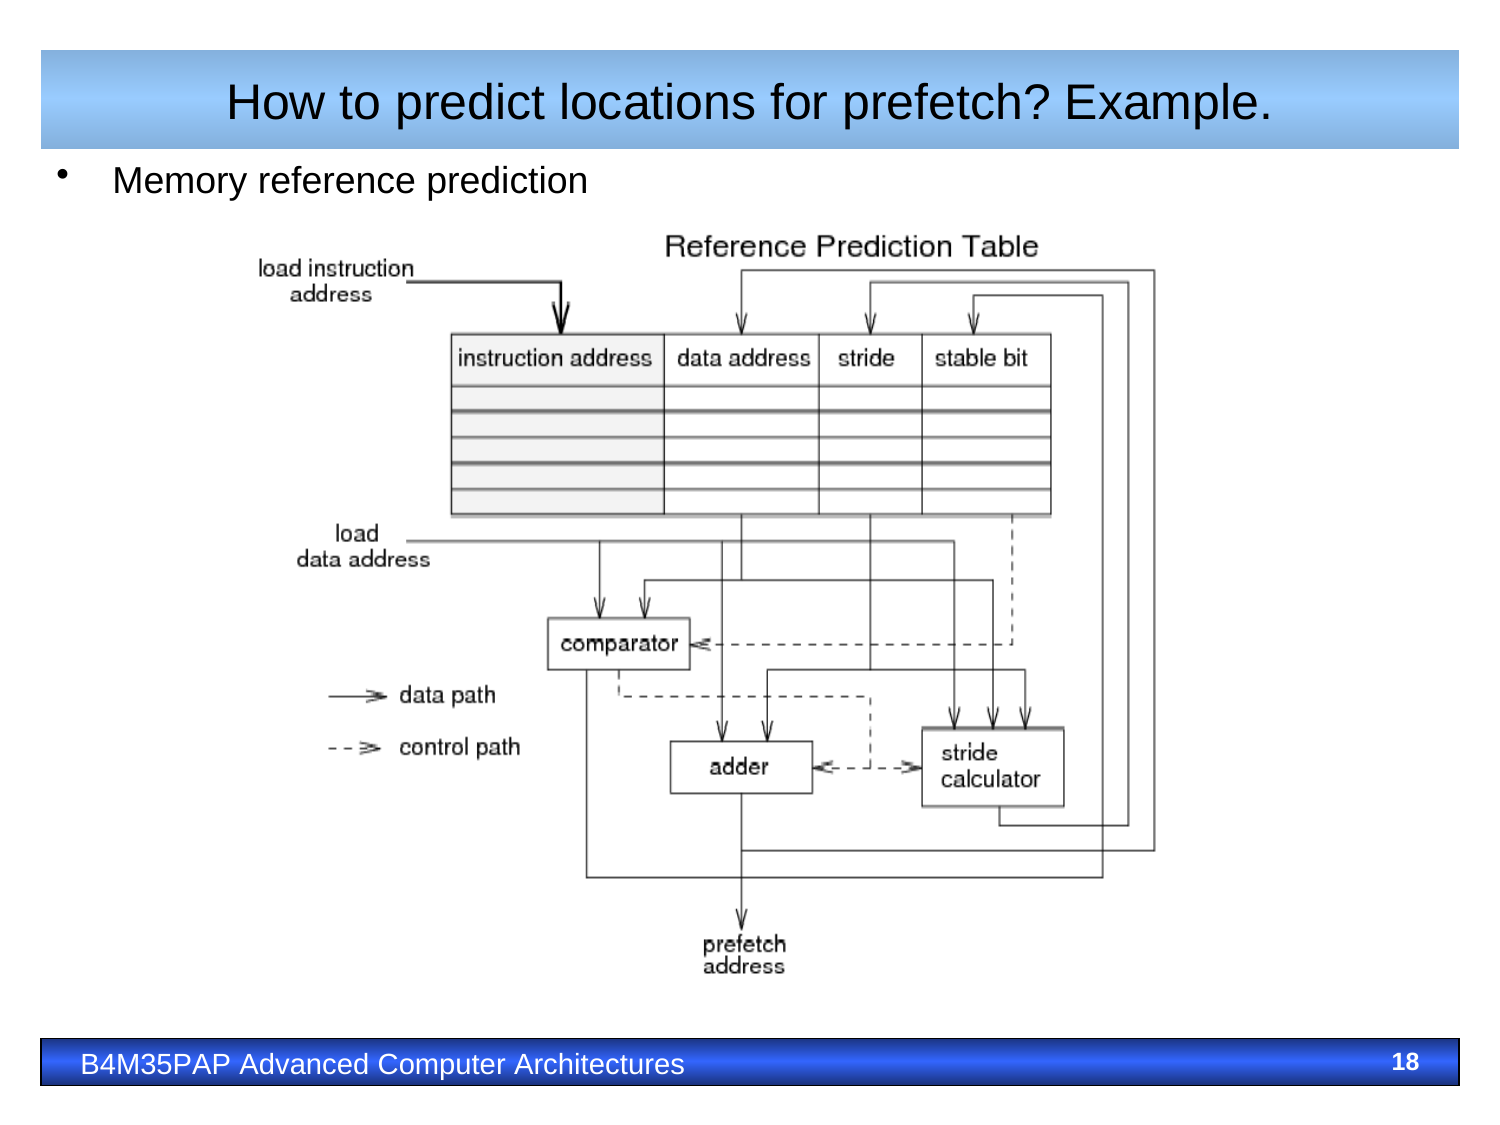

# How to predict locations for prefetch? Example.
Memory reference prediction